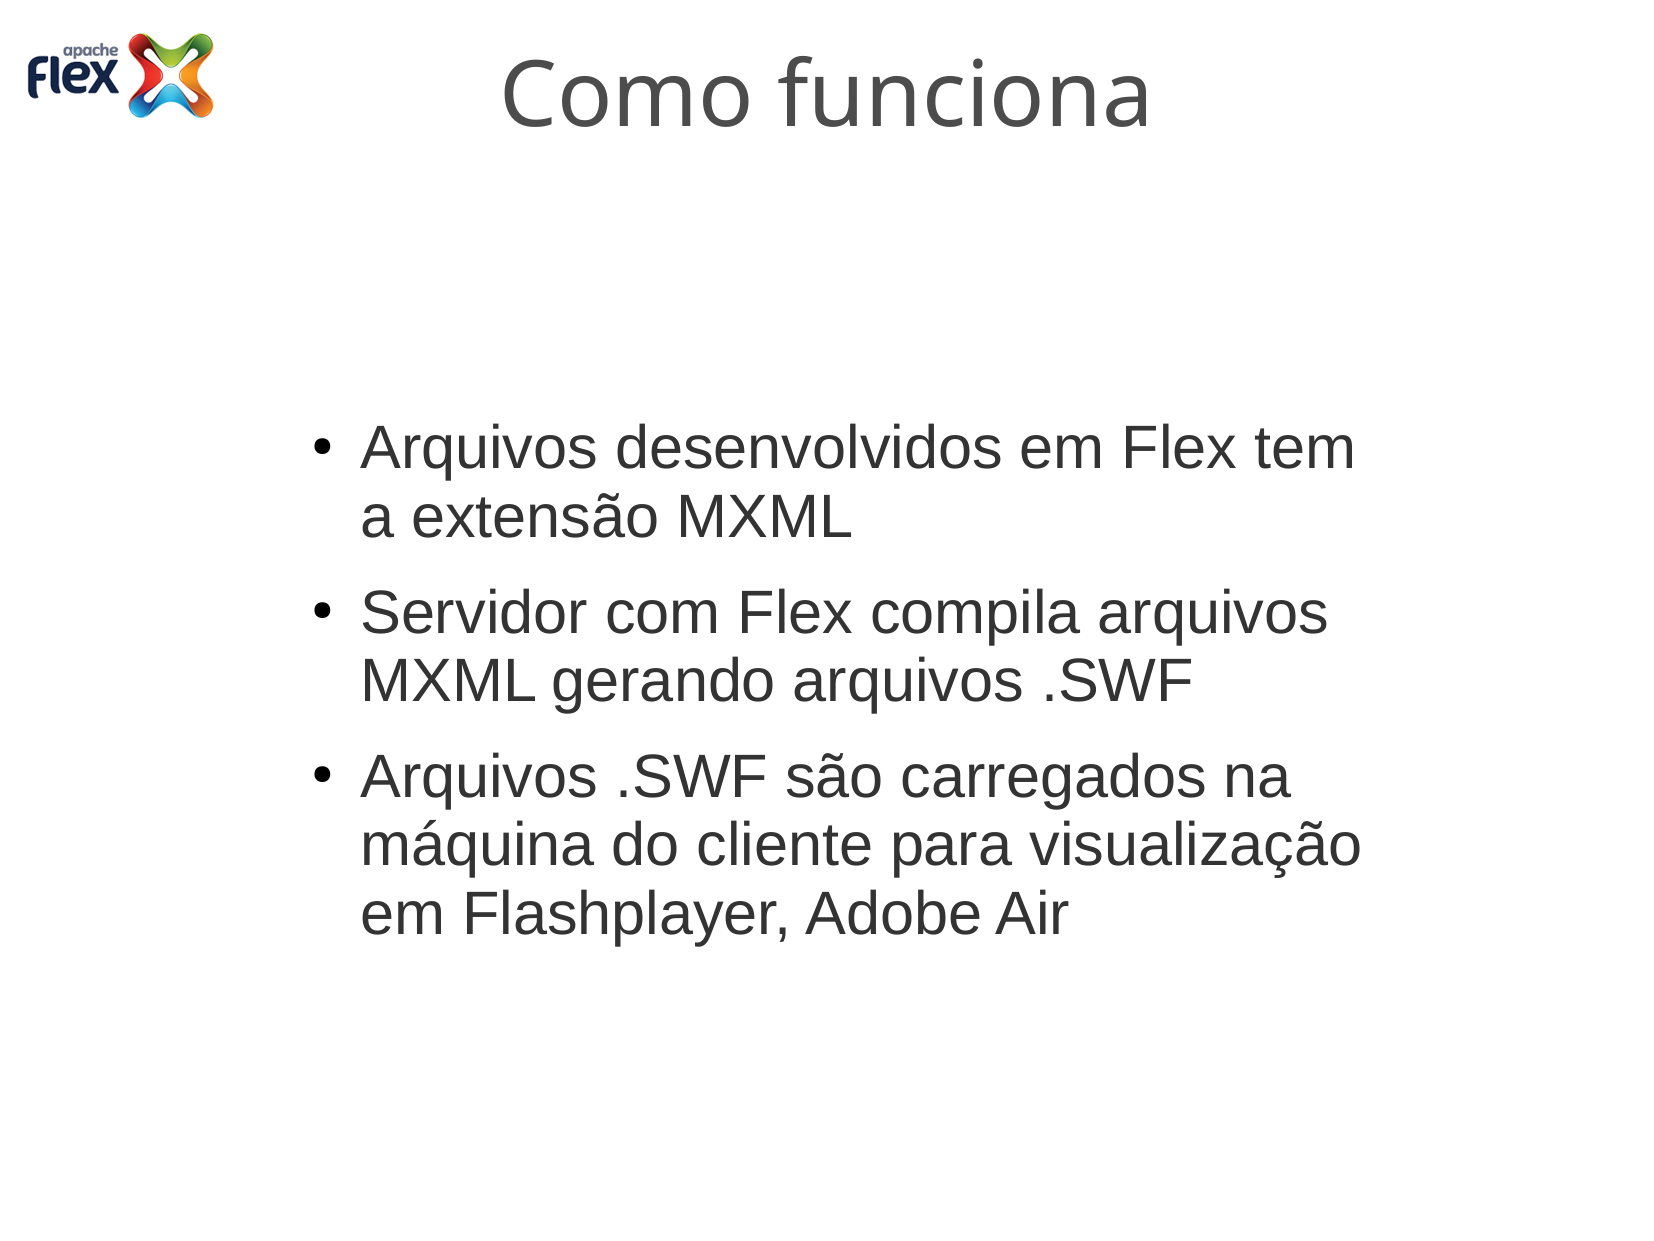

# Como funciona
Arquivos desenvolvidos em Flex tem a extensão MXML
Servidor com Flex compila arquivos MXML gerando arquivos .SWF
Arquivos .SWF são carregados na máquina do cliente para visualização em Flashplayer, Adobe Air